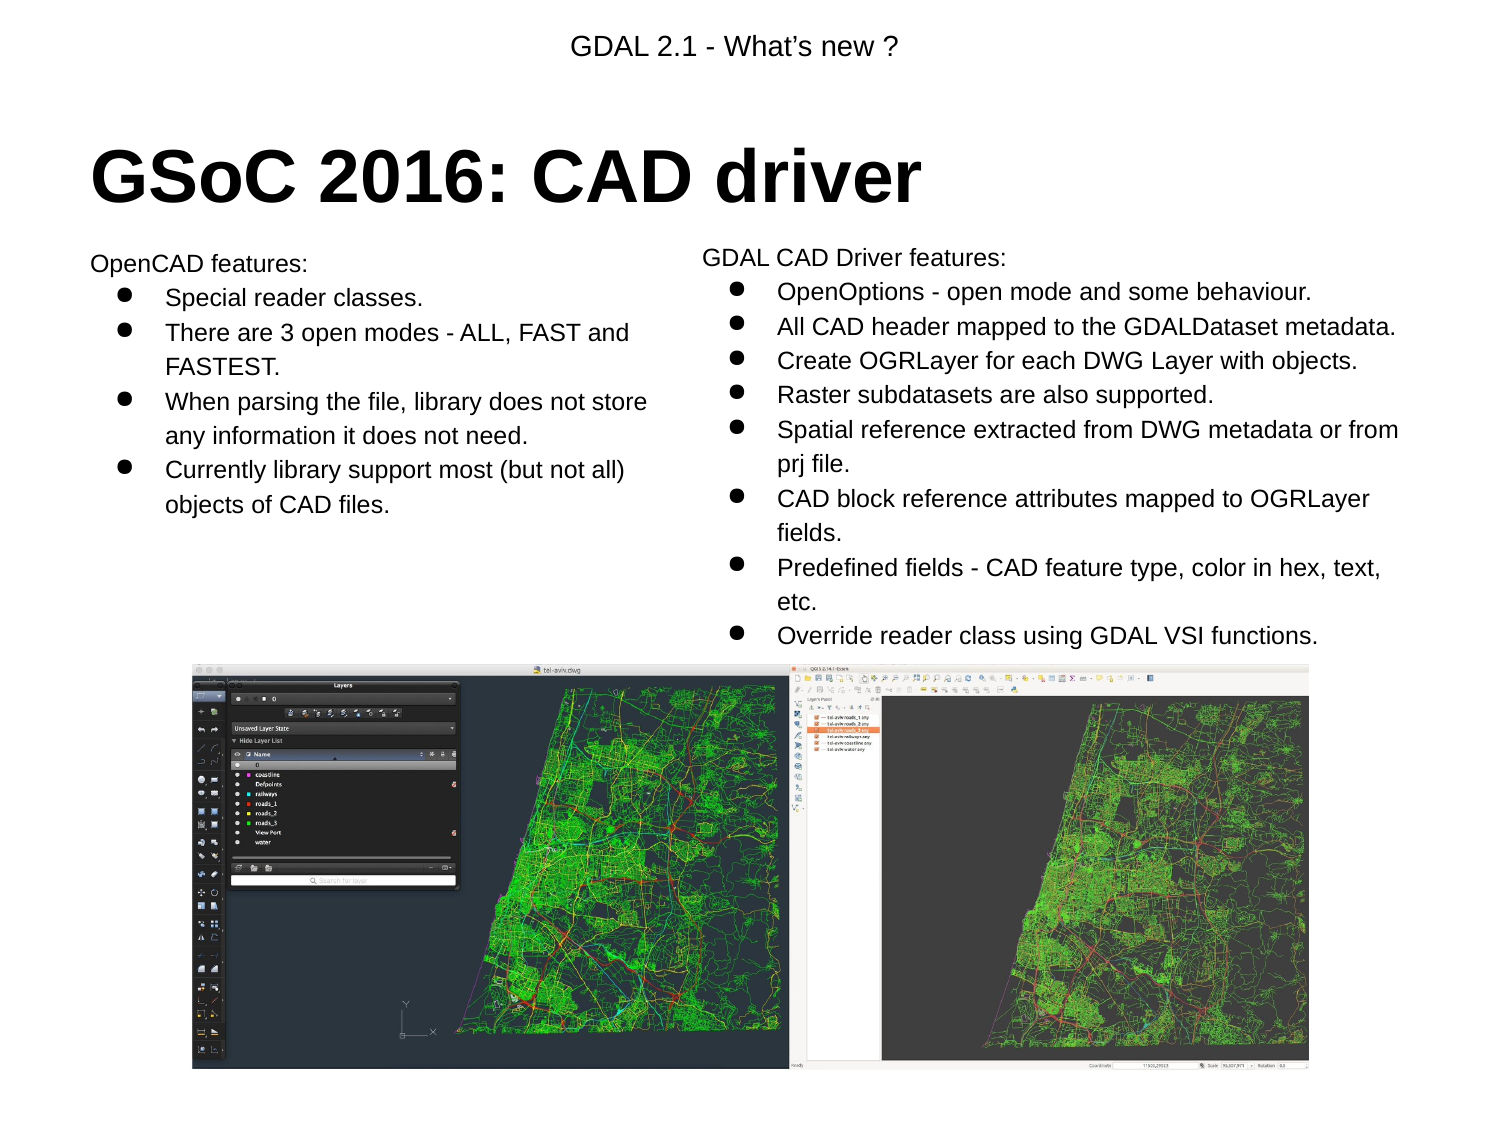

# GSoC 2016: CAD driver
OpenCAD features:
Special reader classes.
There are 3 open modes - ALL, FAST and FASTEST.
When parsing the file, library does not store any information it does not need.
Currently library support most (but not all) objects of CAD files.
GDAL CAD Driver features:
OpenOptions - open mode and some behaviour.
All CAD header mapped to the GDALDataset metadata.
Create OGRLayer for each DWG Layer with objects.
Raster subdatasets are also supported.
Spatial reference extracted from DWG metadata or from prj file.
CAD block reference attributes mapped to OGRLayer fields.
Predefined fields - CAD feature type, color in hex, text, etc.
Override reader class using GDAL VSI functions.